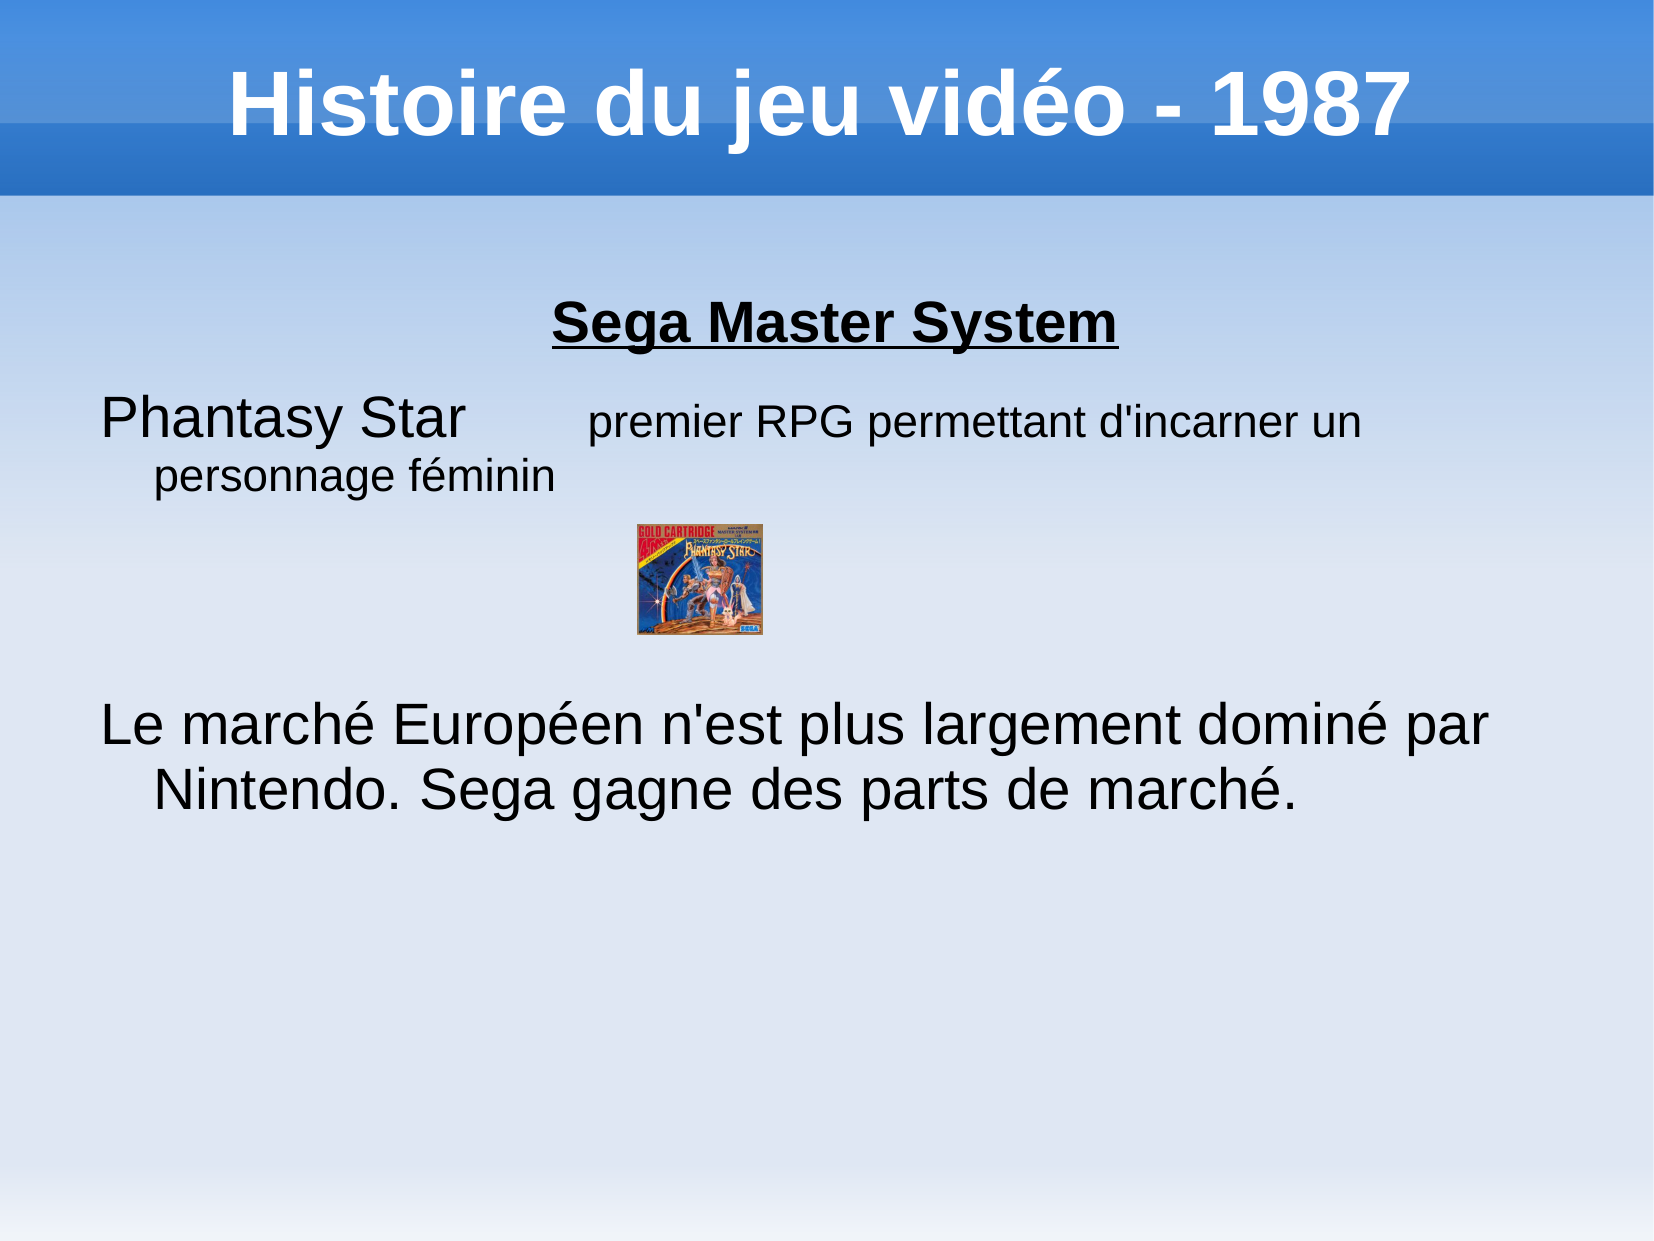

# Histoire du jeu vidéo - 1987
Sega Master System
Phantasy Star	 premier RPG permettant d'incarner un personnage féminin
Le marché Européen n'est plus largement dominé par Nintendo. Sega gagne des parts de marché.